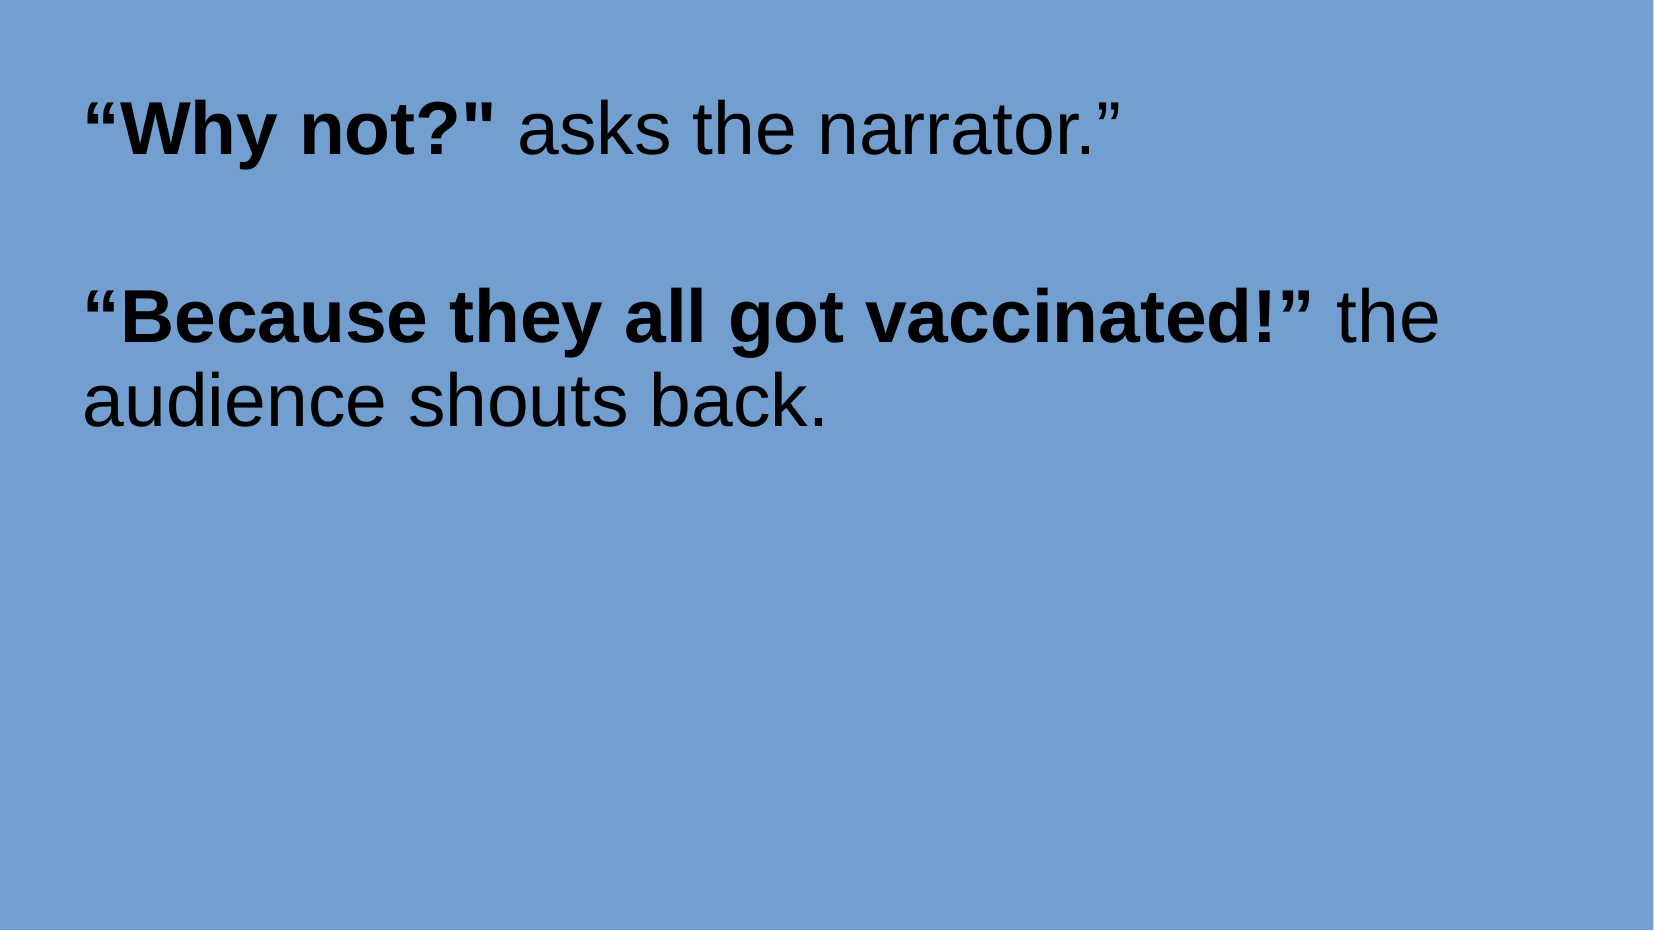

# “Why not?" asks the narrator.”
“Because they all got vaccinated!” the audience shouts back.